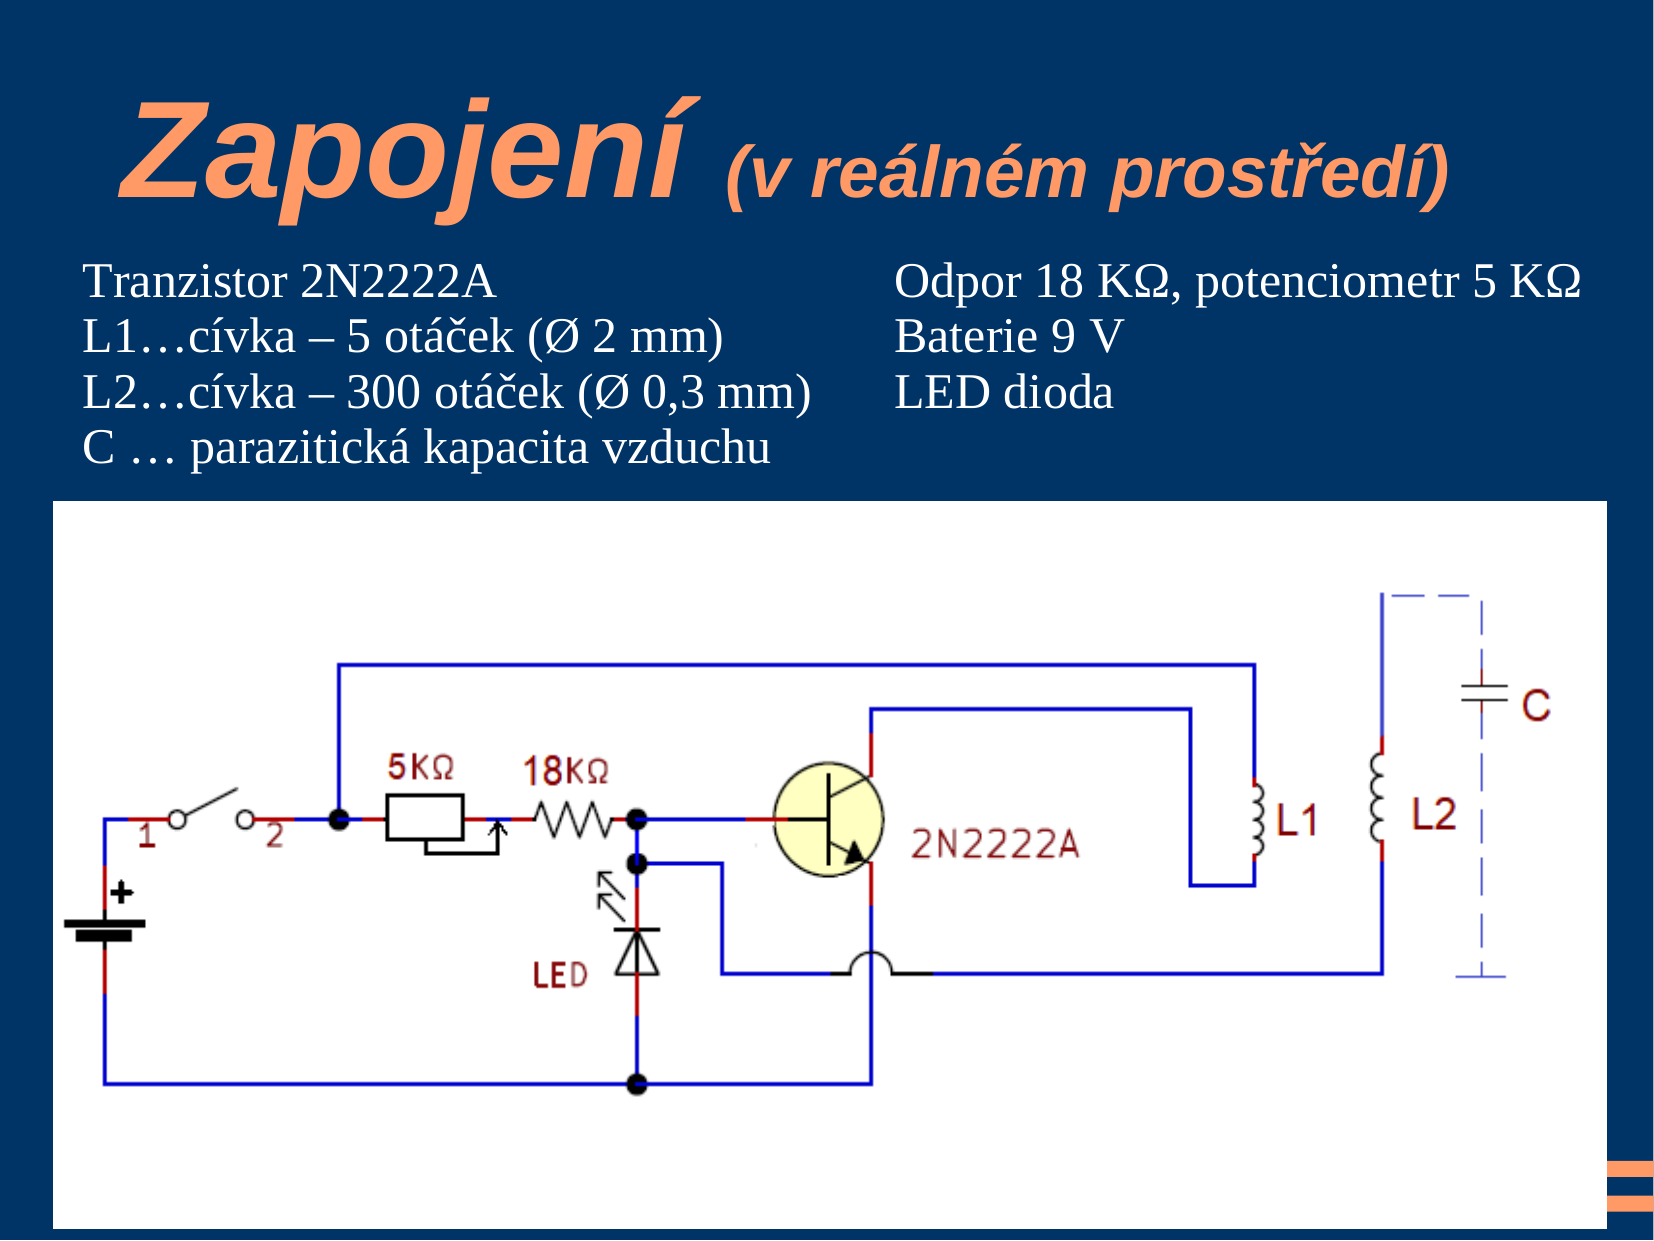

# Zapojení (v reálném prostředí)
Tranzistor 2N2222A						Odpor 18 KΩ, potenciometr 5 KΩ
L1…cívka – 5 otáček (Ø 2 mm) 			Baterie 9 V
L2…cívka – 300 otáček (Ø 0,3 mm)		LED dioda
C … parazitická kapacita vzduchu